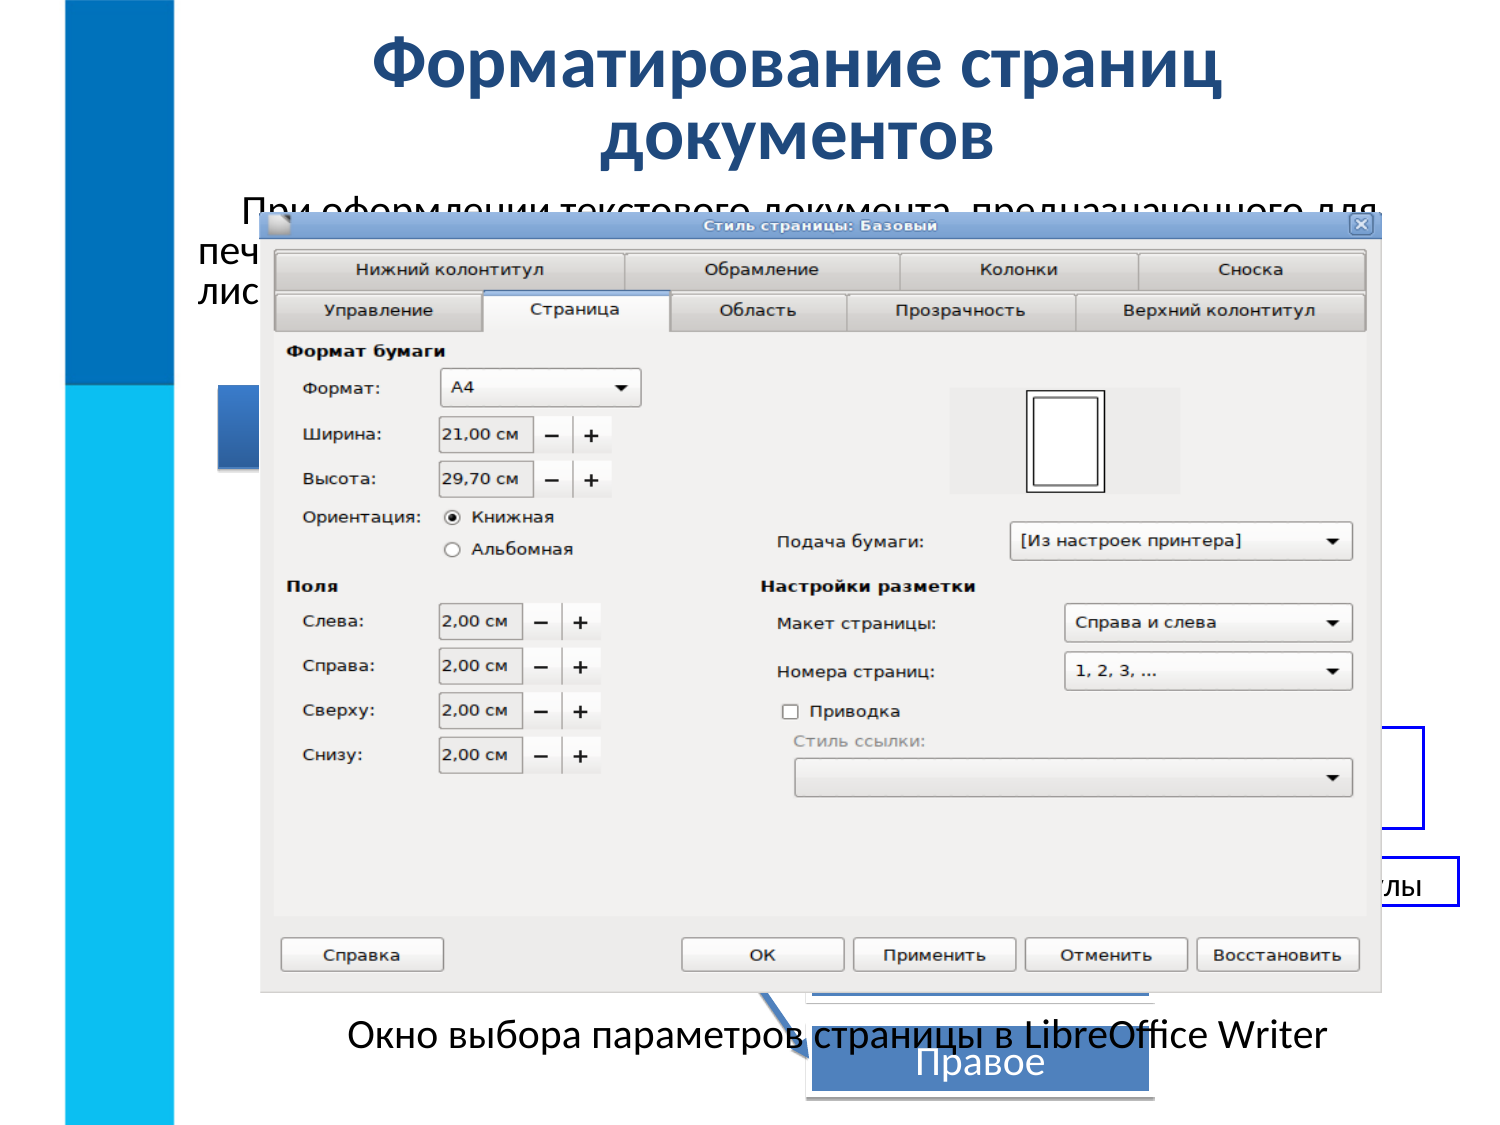

Форматирование страниц документов
При оформлении текстового документа, предназначенного для печати, особое внимание следует уделить его расположению на листах бумаги.
Параметры страницы
Книжная
Ориентация
Альбомная
Номера страниц
Верхнее
Поля
Нижнее
Колонтитулы
Левое
Окно выбора параметров страницы в LibreOffice Writer
Правое